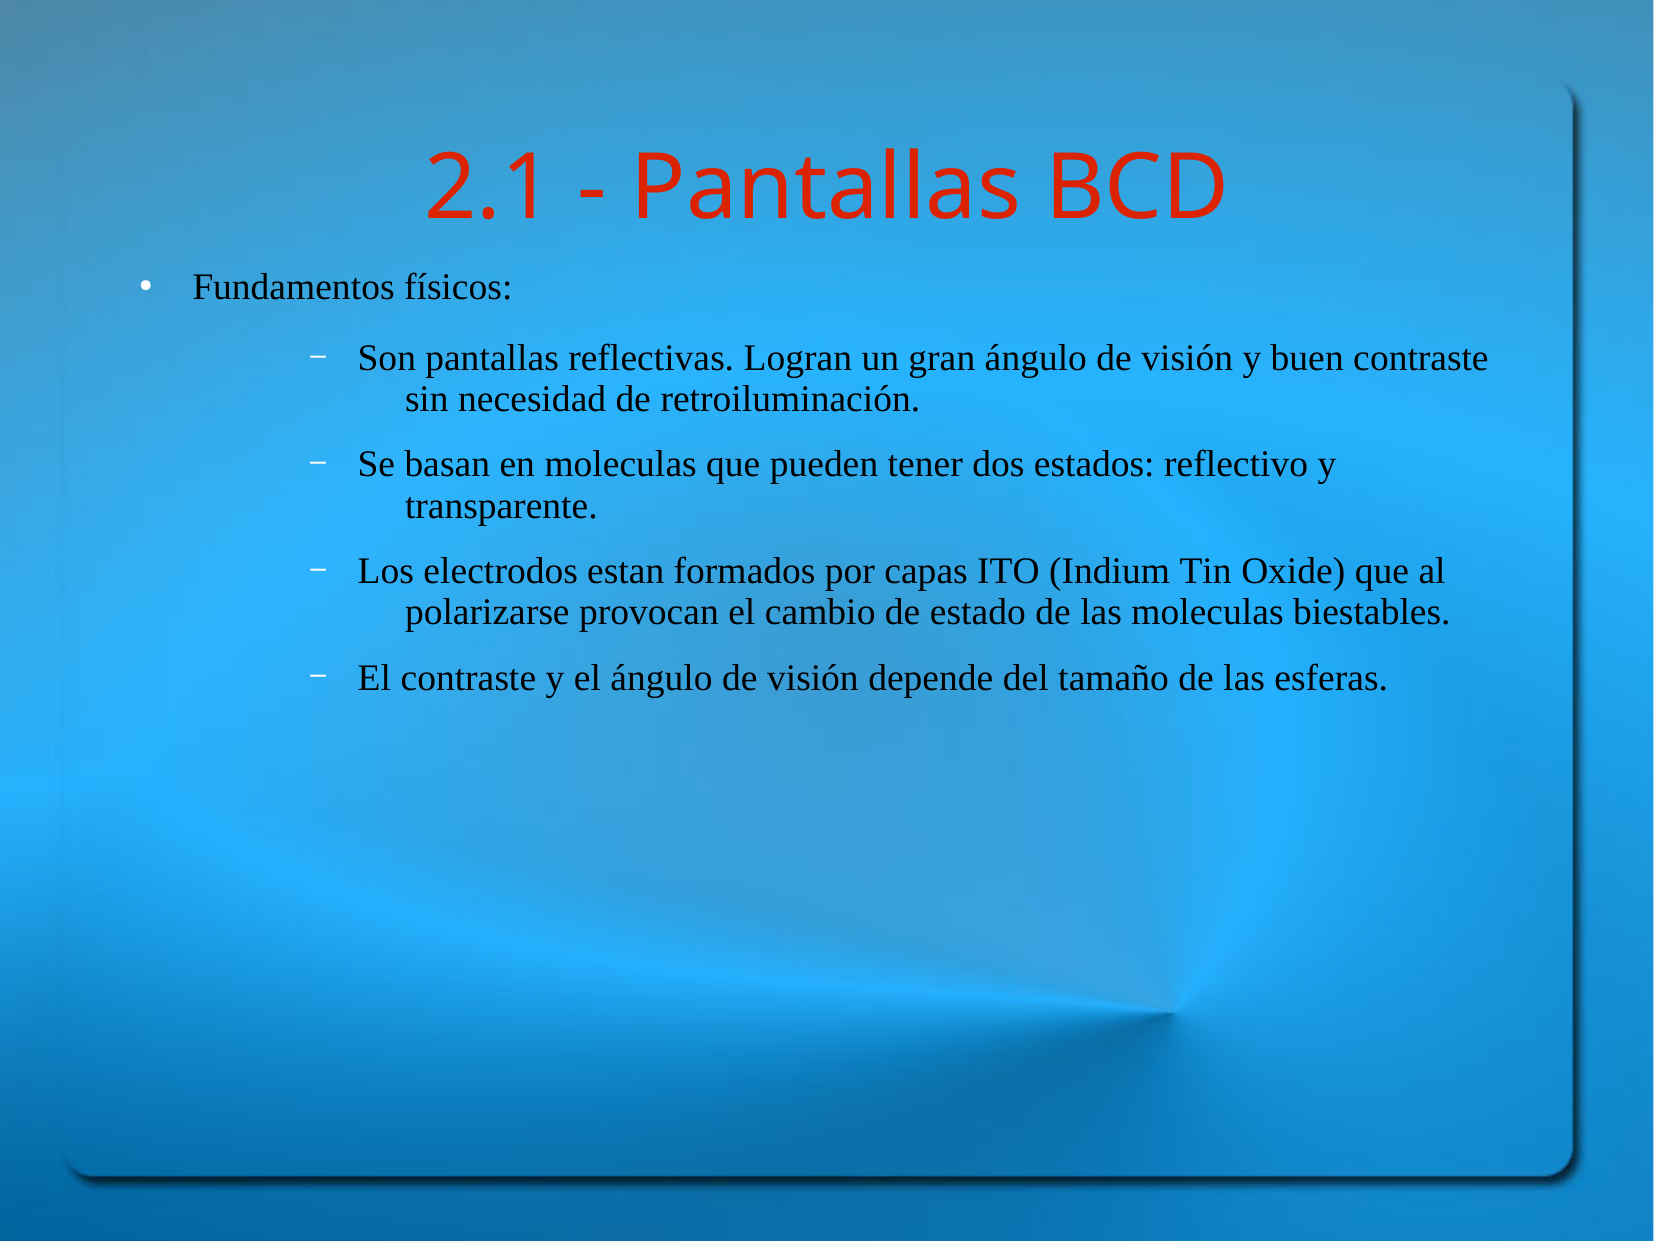

# 2.1 - Pantallas BCD
Fundamentos físicos:
Son pantallas reflectivas. Logran un gran ángulo de visión y buen contraste sin necesidad de retroiluminación.
Se basan en moleculas que pueden tener dos estados: reflectivo y transparente.
Los electrodos estan formados por capas ITO (Indium Tin Oxide) que al polarizarse provocan el cambio de estado de las moleculas biestables.
El contraste y el ángulo de visión depende del tamaño de las esferas.